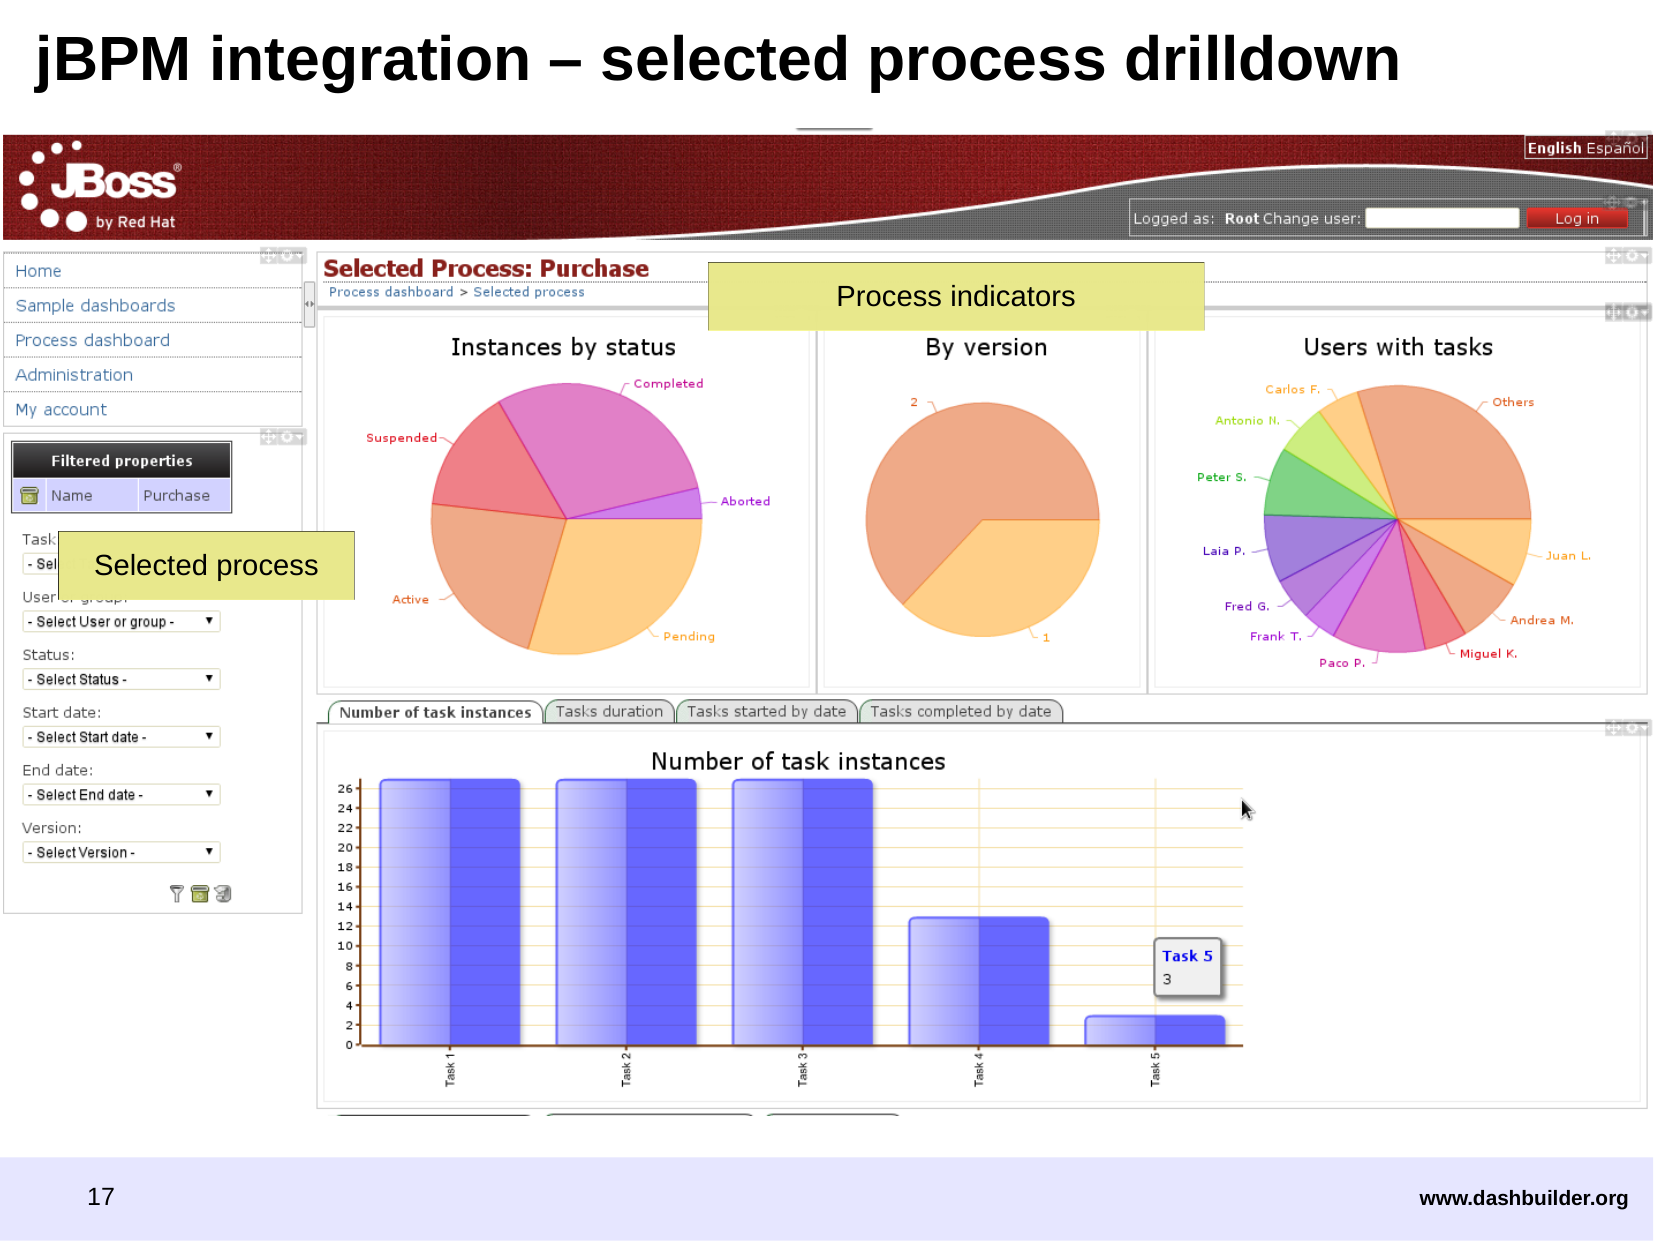

# jBPM integration – selected process drilldown
Process indicators
Selected process